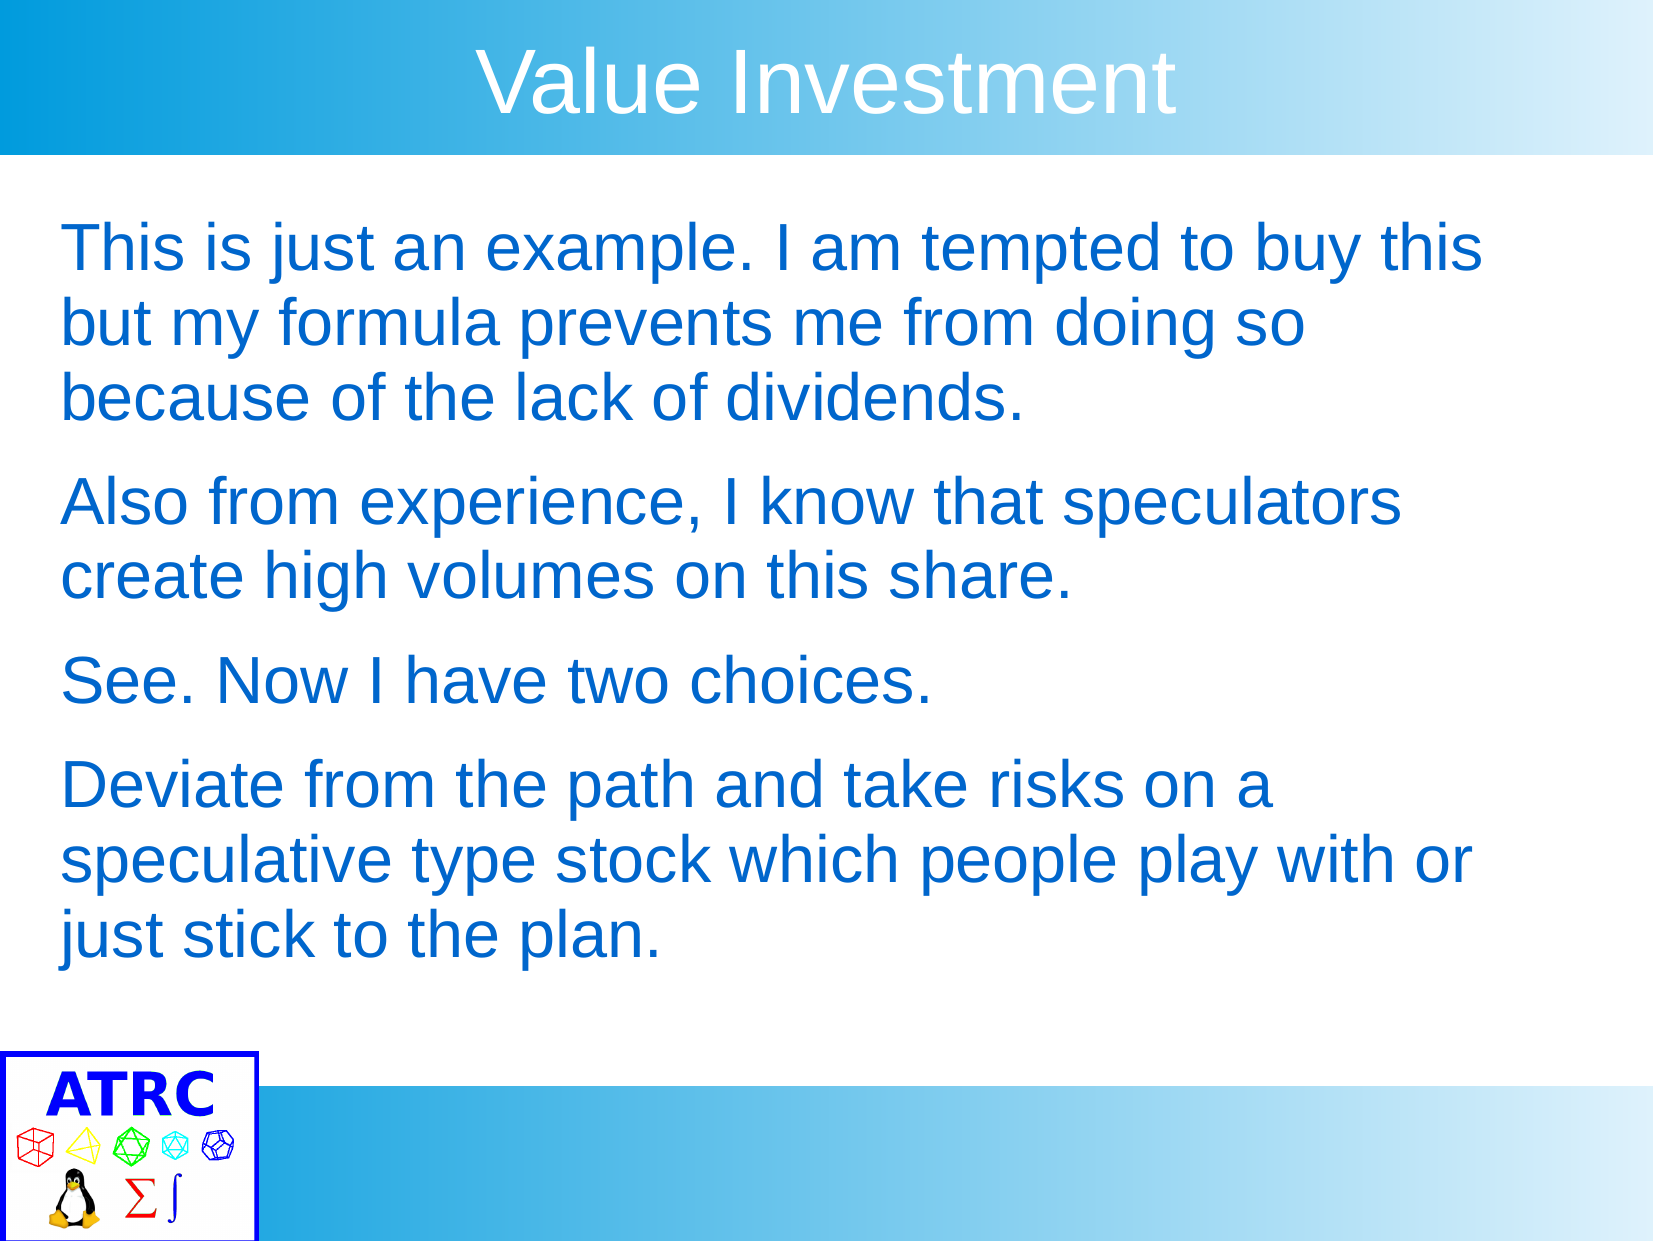

# Value Investment
This is just an example. I am tempted to buy this but my formula prevents me from doing so because of the lack of dividends.
Also from experience, I know that speculators create high volumes on this share.
See. Now I have two choices.
Deviate from the path and take risks on a speculative type stock which people play with or just stick to the plan.